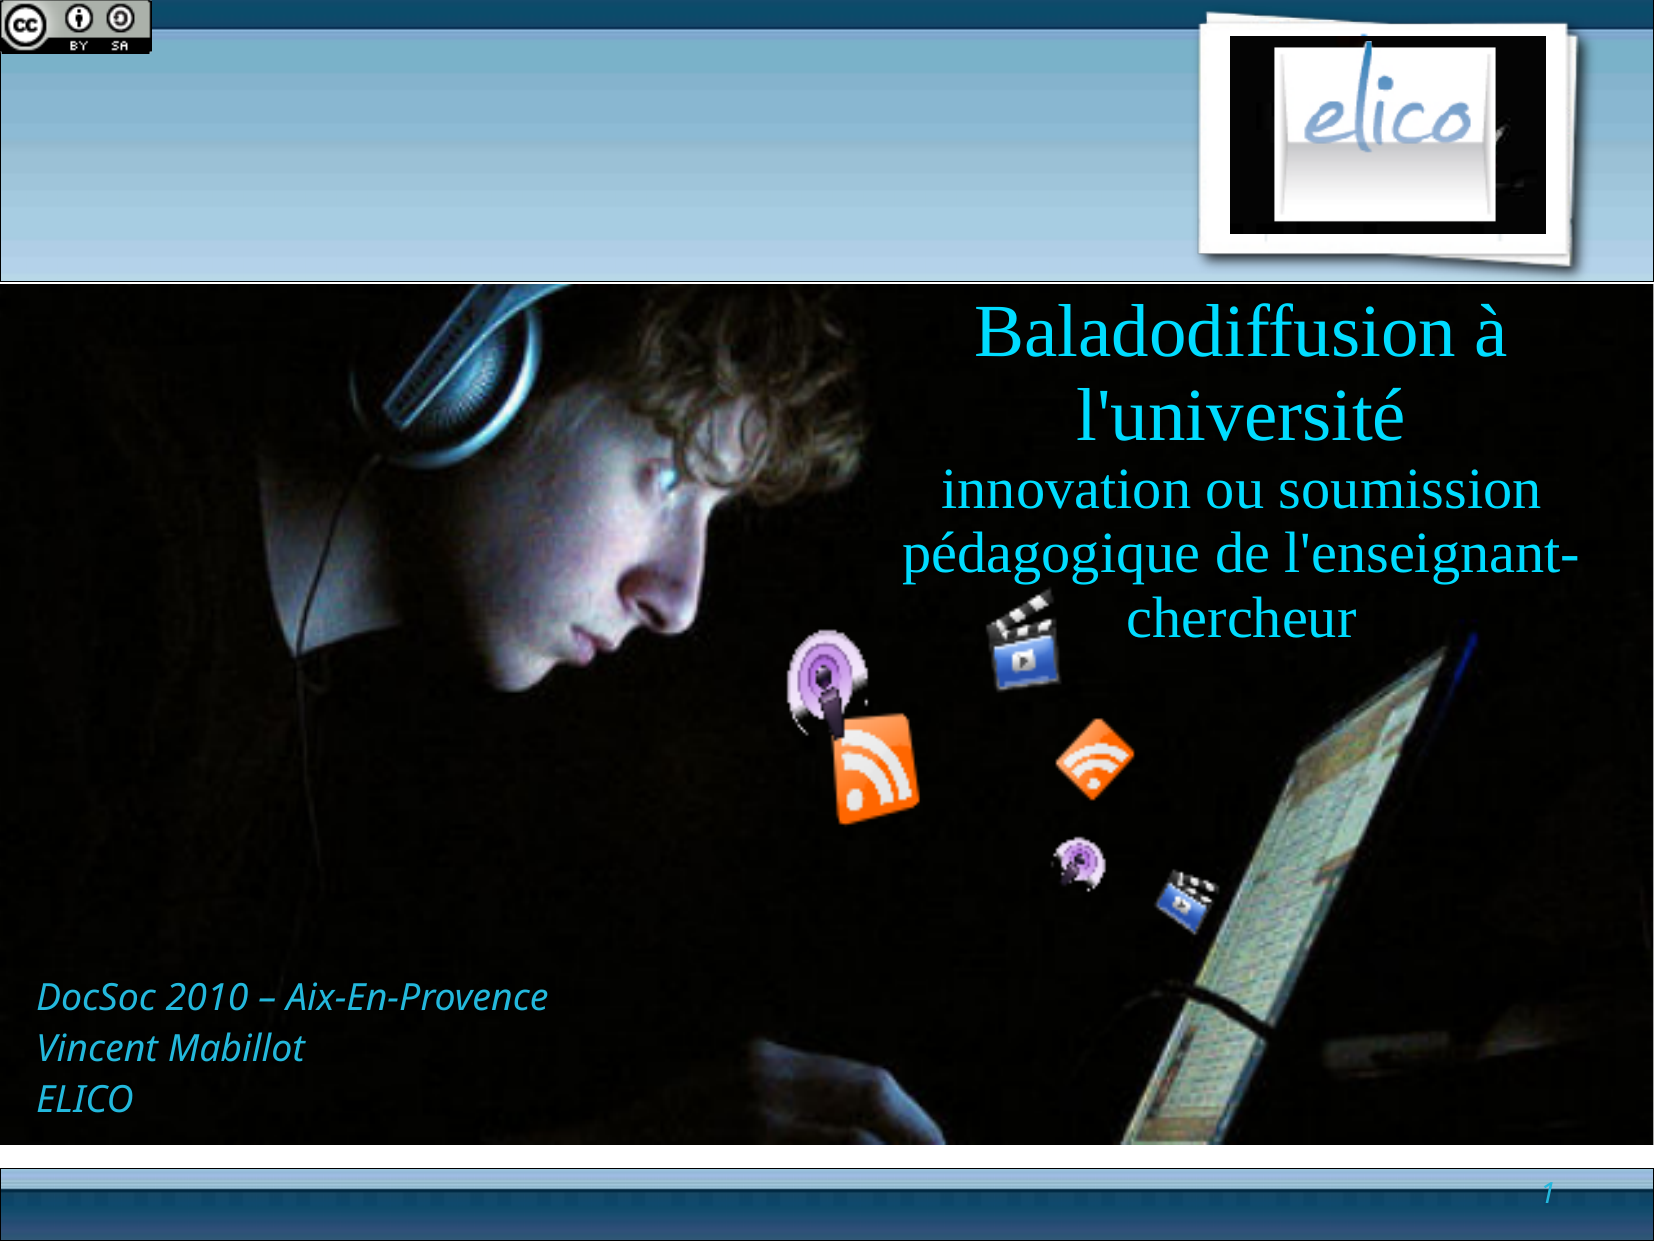

#
Baladodiffusion à l'université
innovation ou soumission pédagogique de l'enseignant-chercheur
DocSoc 2010 – Aix-En-Provence
Vincent Mabillot
ELICO